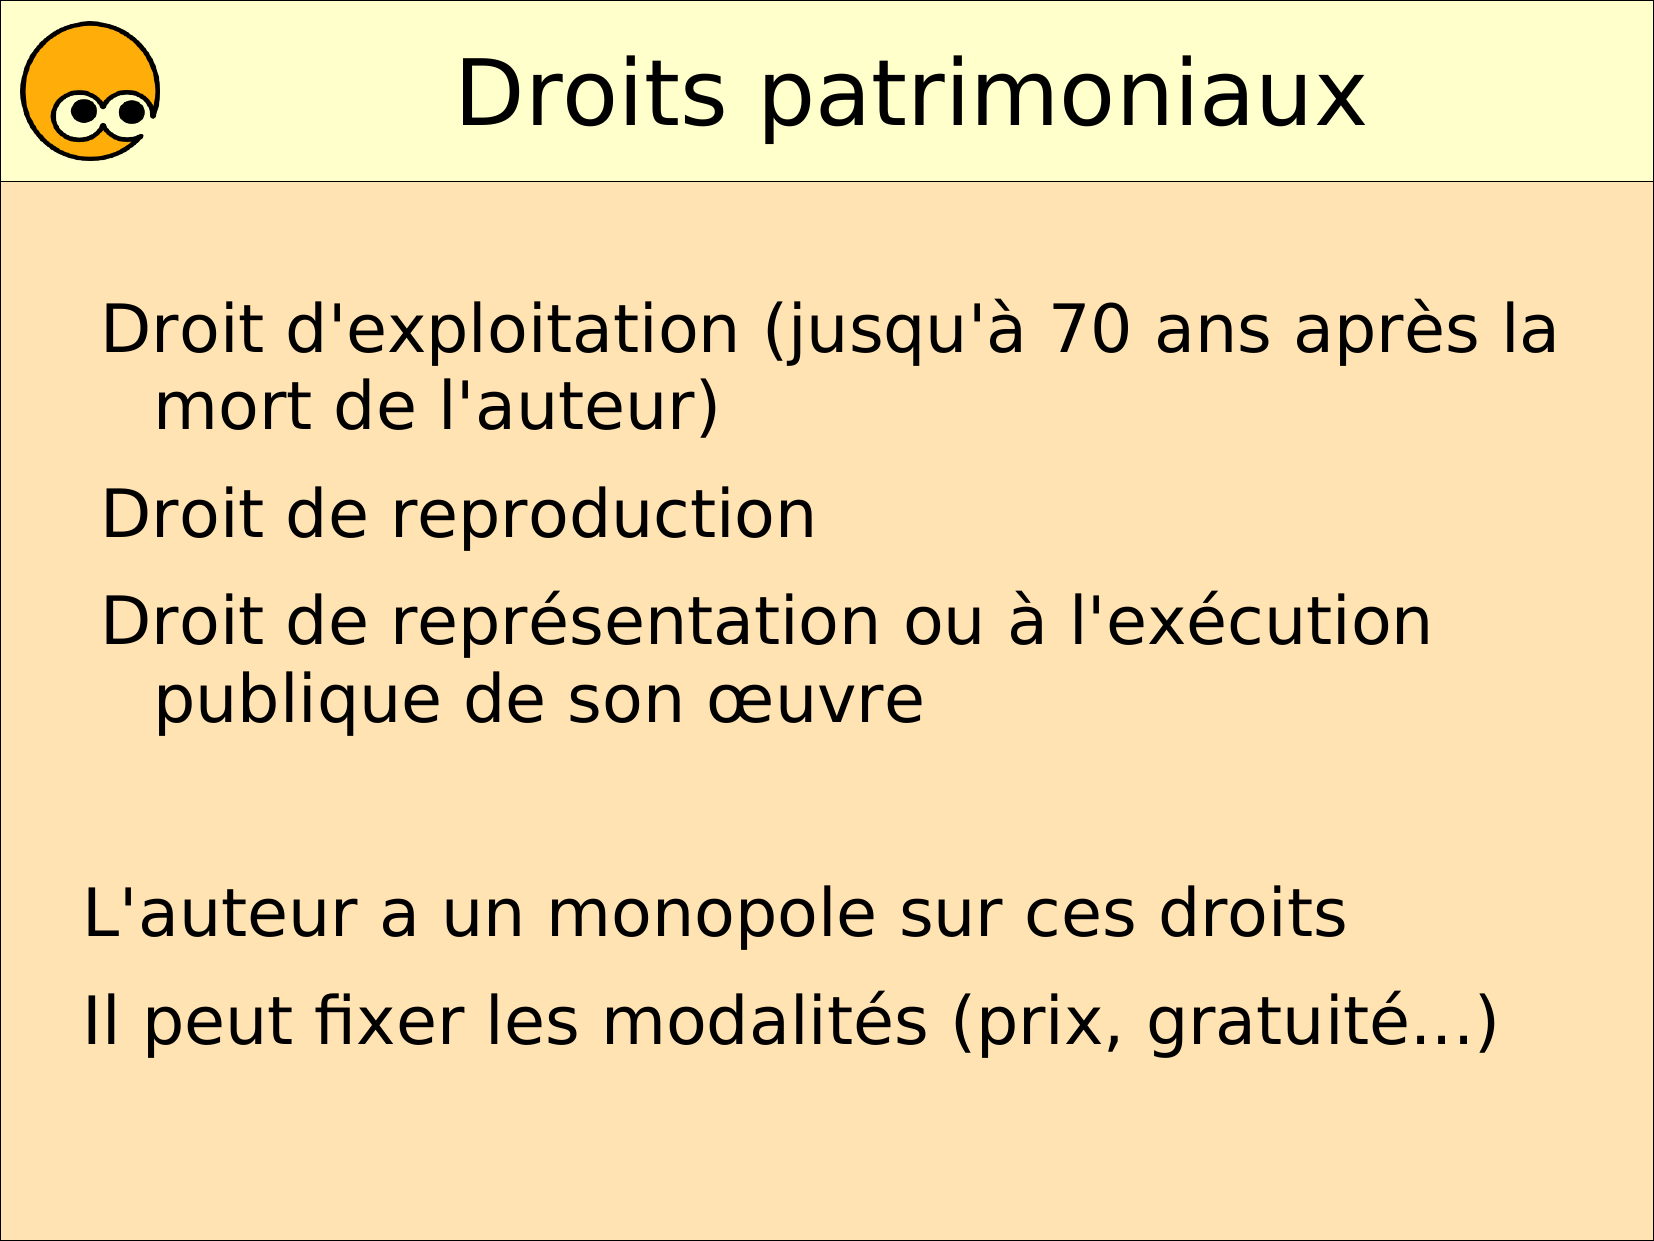

# Droits patrimoniaux
Droit d'exploitation (jusqu'à 70 ans après la mort de l'auteur)
Droit de reproduction
Droit de représentation ou à l'exécution publique de son œuvre
L'auteur a un monopole sur ces droits
Il peut fixer les modalités (prix, gratuité...)